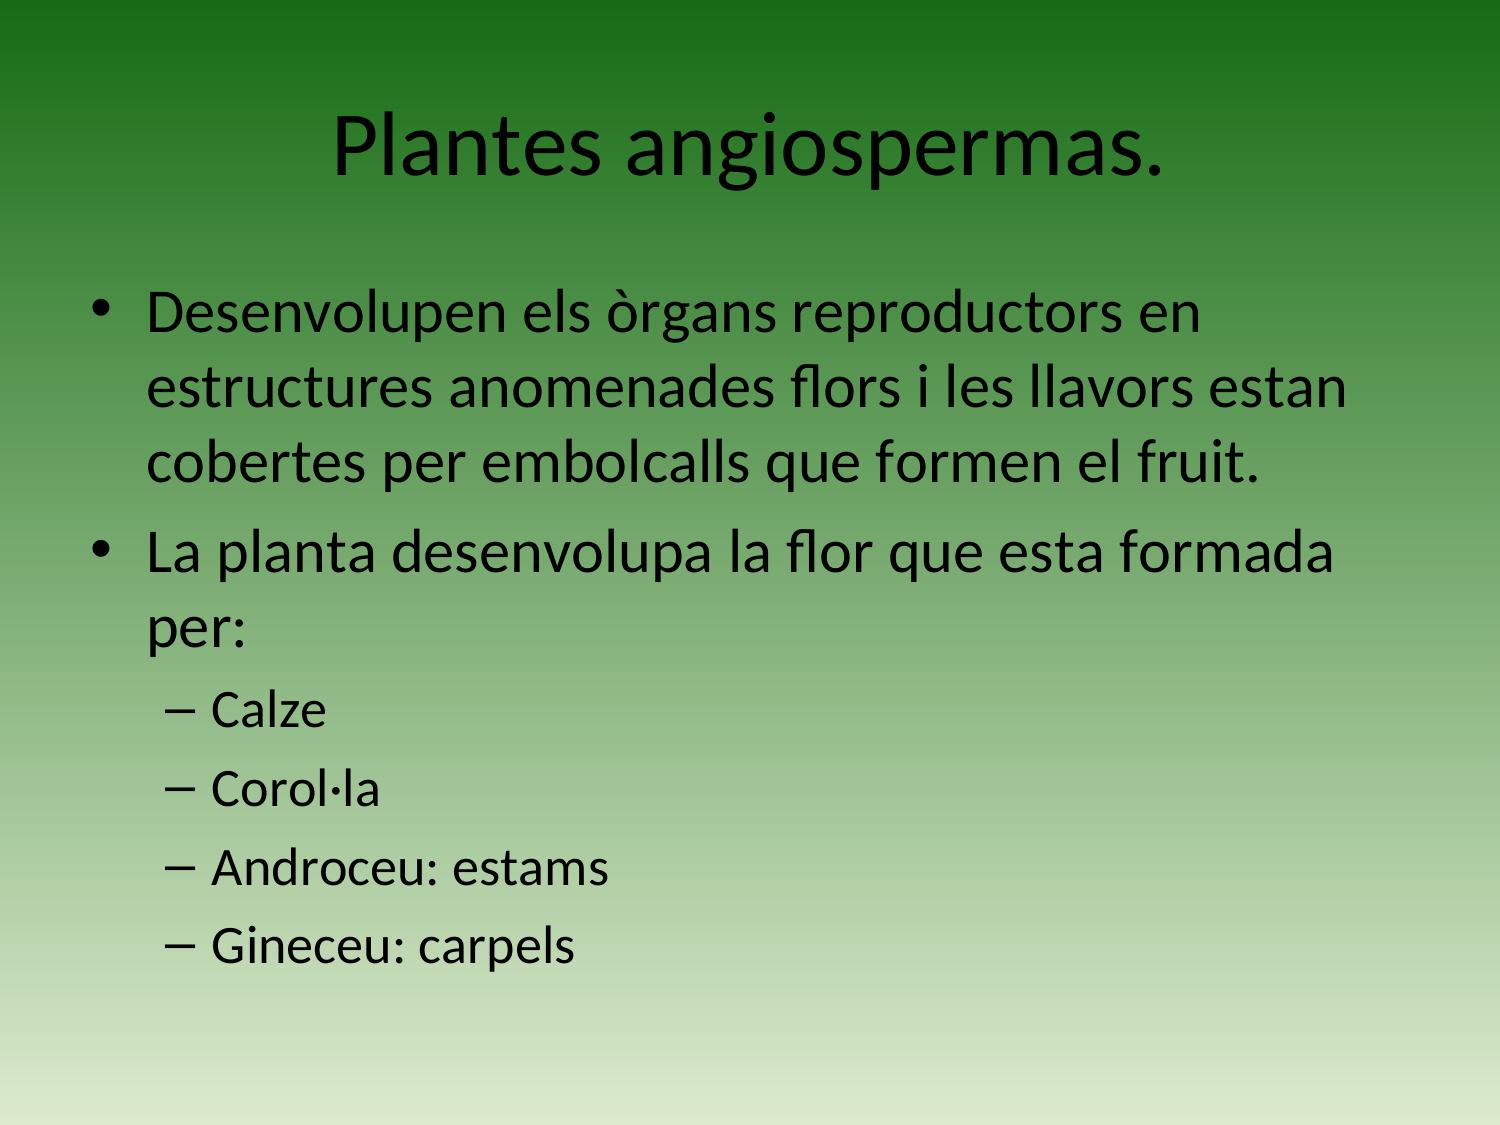

# Plantes angiospermas.
Desenvolupen els òrgans reproductors en estructures anomenades flors i les llavors estan cobertes per embolcalls que formen el fruit.
La planta desenvolupa la flor que esta formada per:
Calze
Corol·la
Androceu: estams
Gineceu: carpels